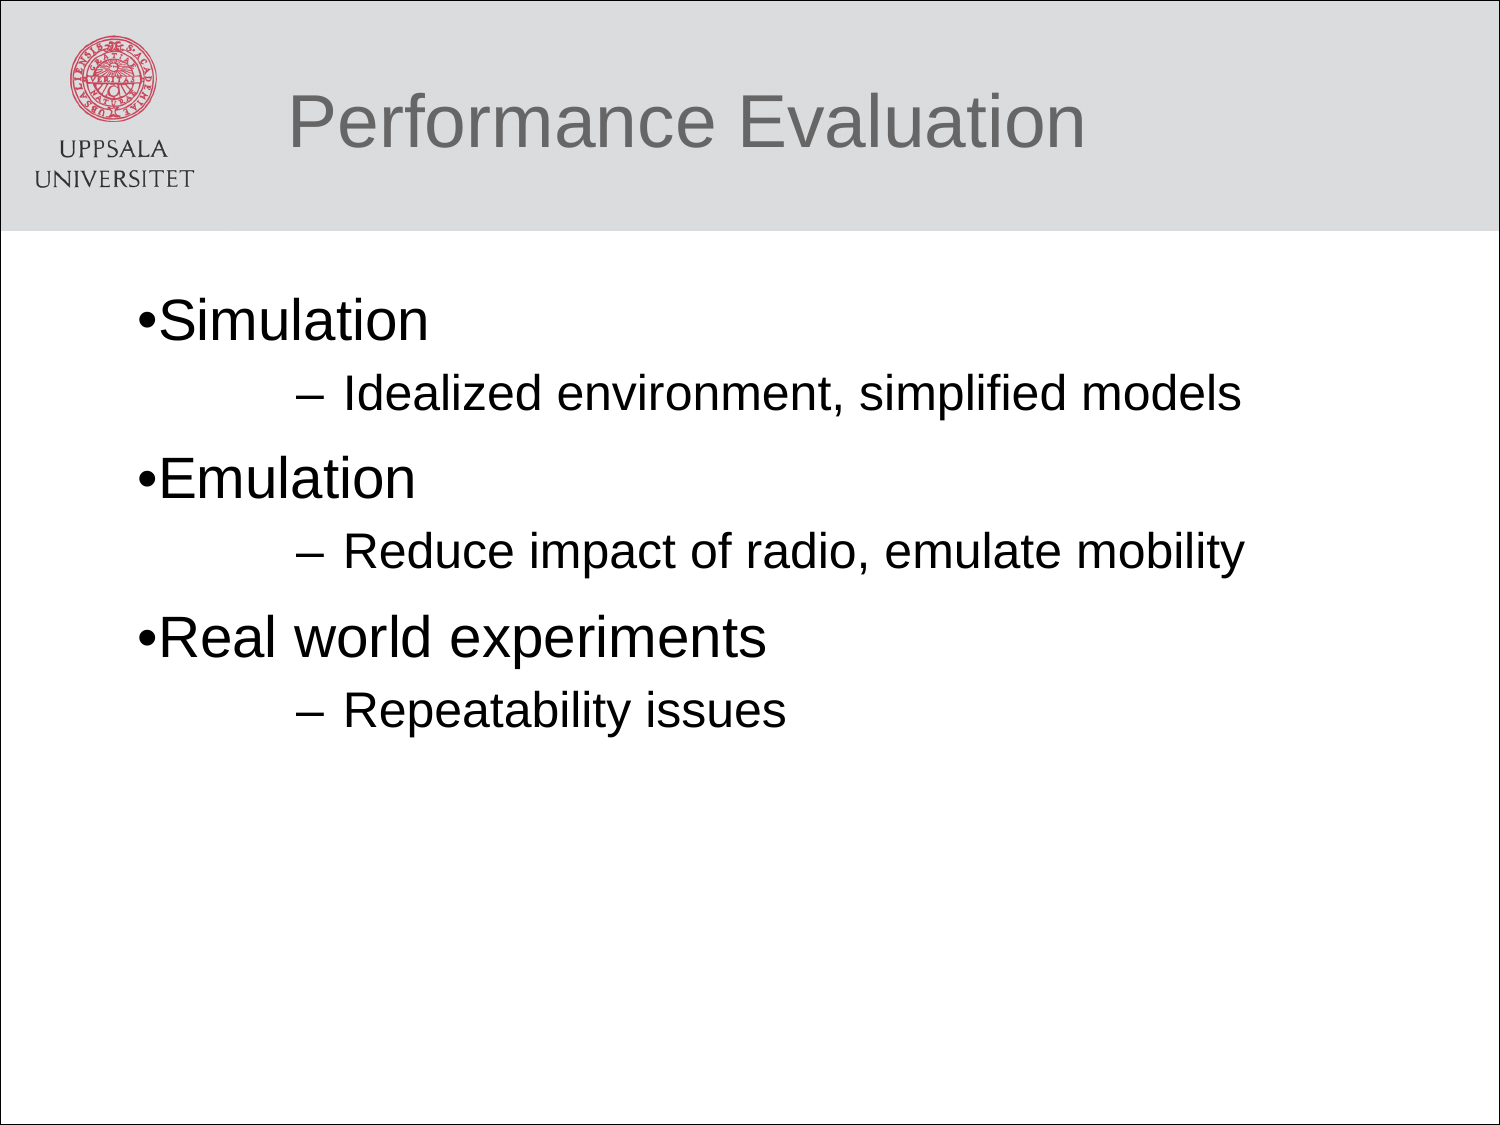

# Performance Evaluation
Simulation
Idealized environment, simplified models
Emulation
Reduce impact of radio, emulate mobility
Real world experiments
Repeatability issues